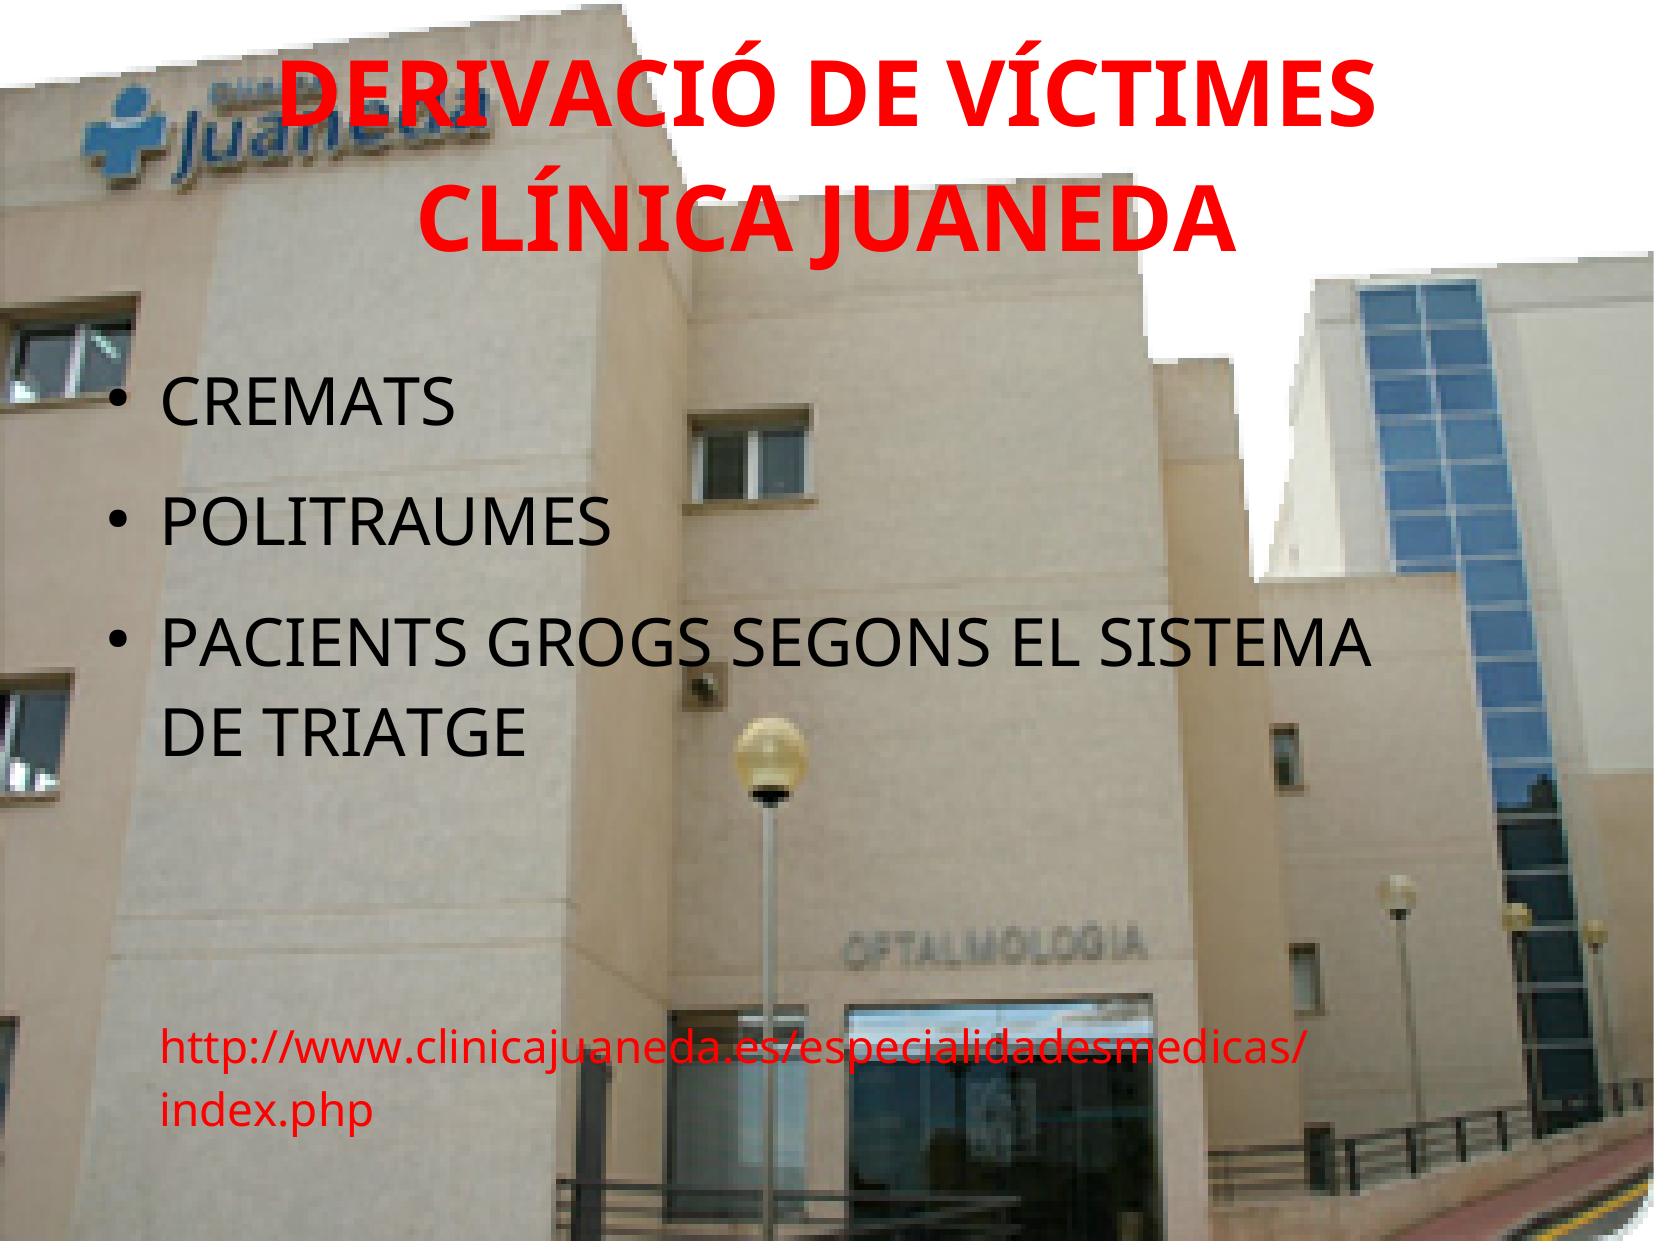

# DERIVACIÓ DE VÍCTIMES CLÍNICA JUANEDA
CREMATS
POLITRAUMES
PACIENTS GROGS SEGONS EL SISTEMA DE TRIATGE
http://www.clinicajuaneda.es/especialidadesmedicas/index.php